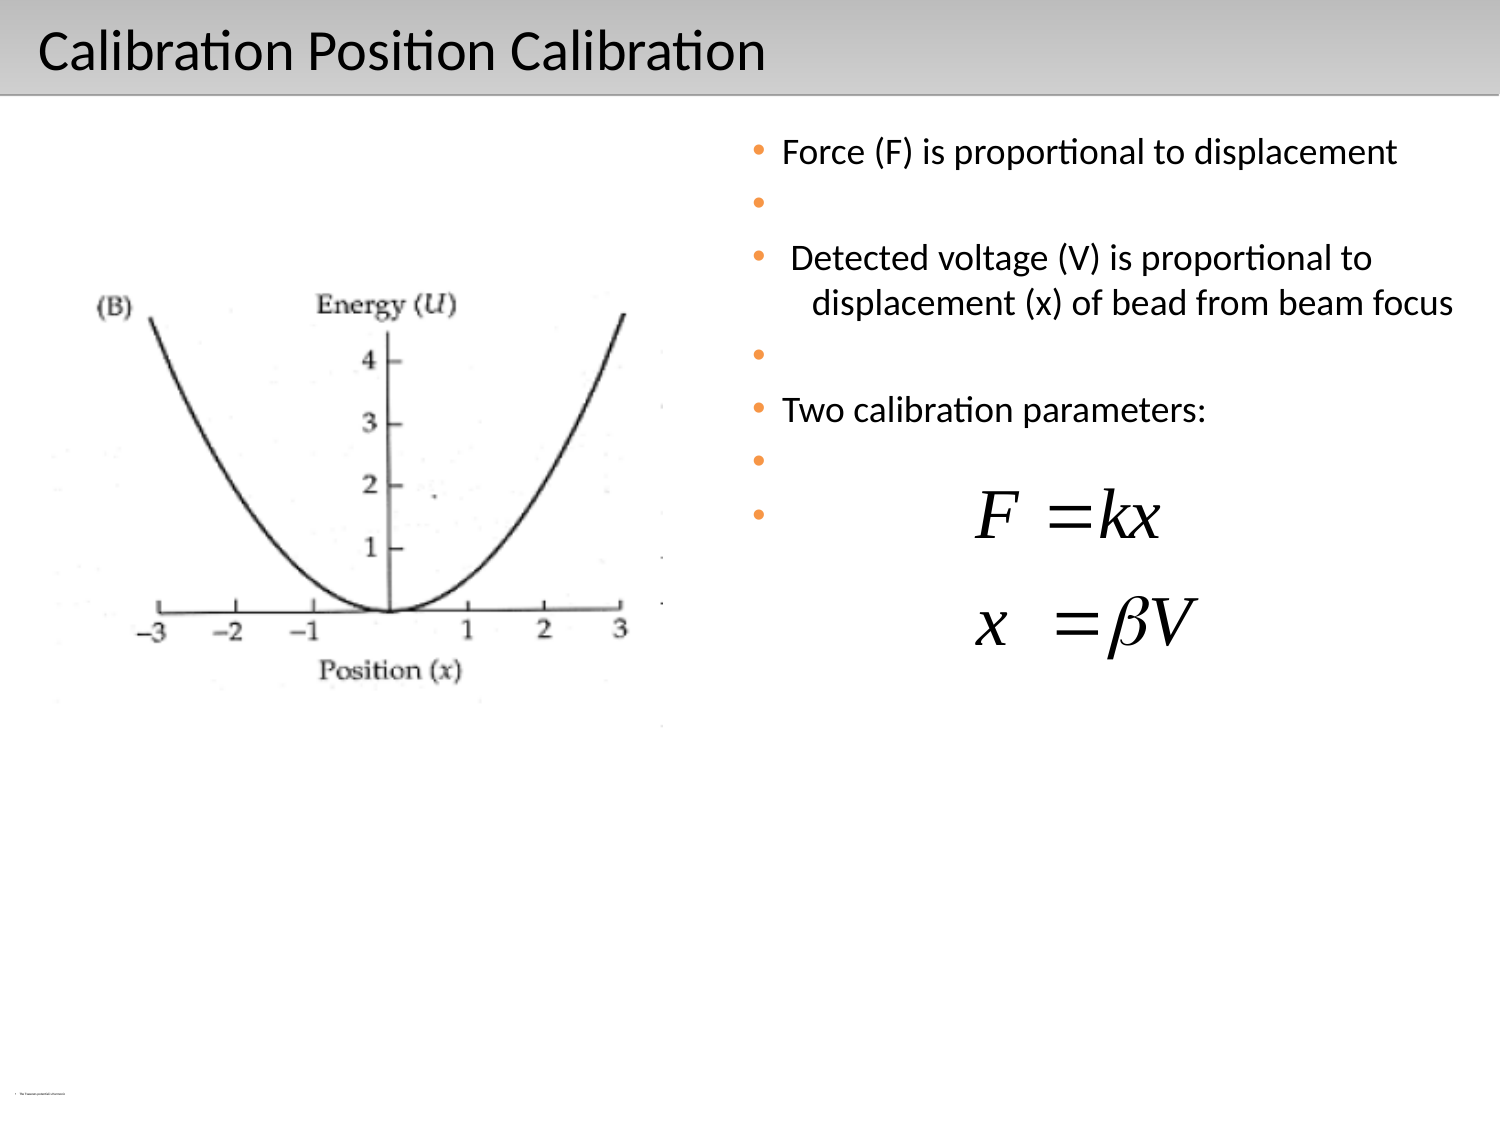

# Calibration Position Calibration
Force (F) is proportional to displacement
 Detected voltage (V) is proportional to displacement (x) of bead from beam focus
Two calibration parameters:
The Tweezers potential is Harmonic